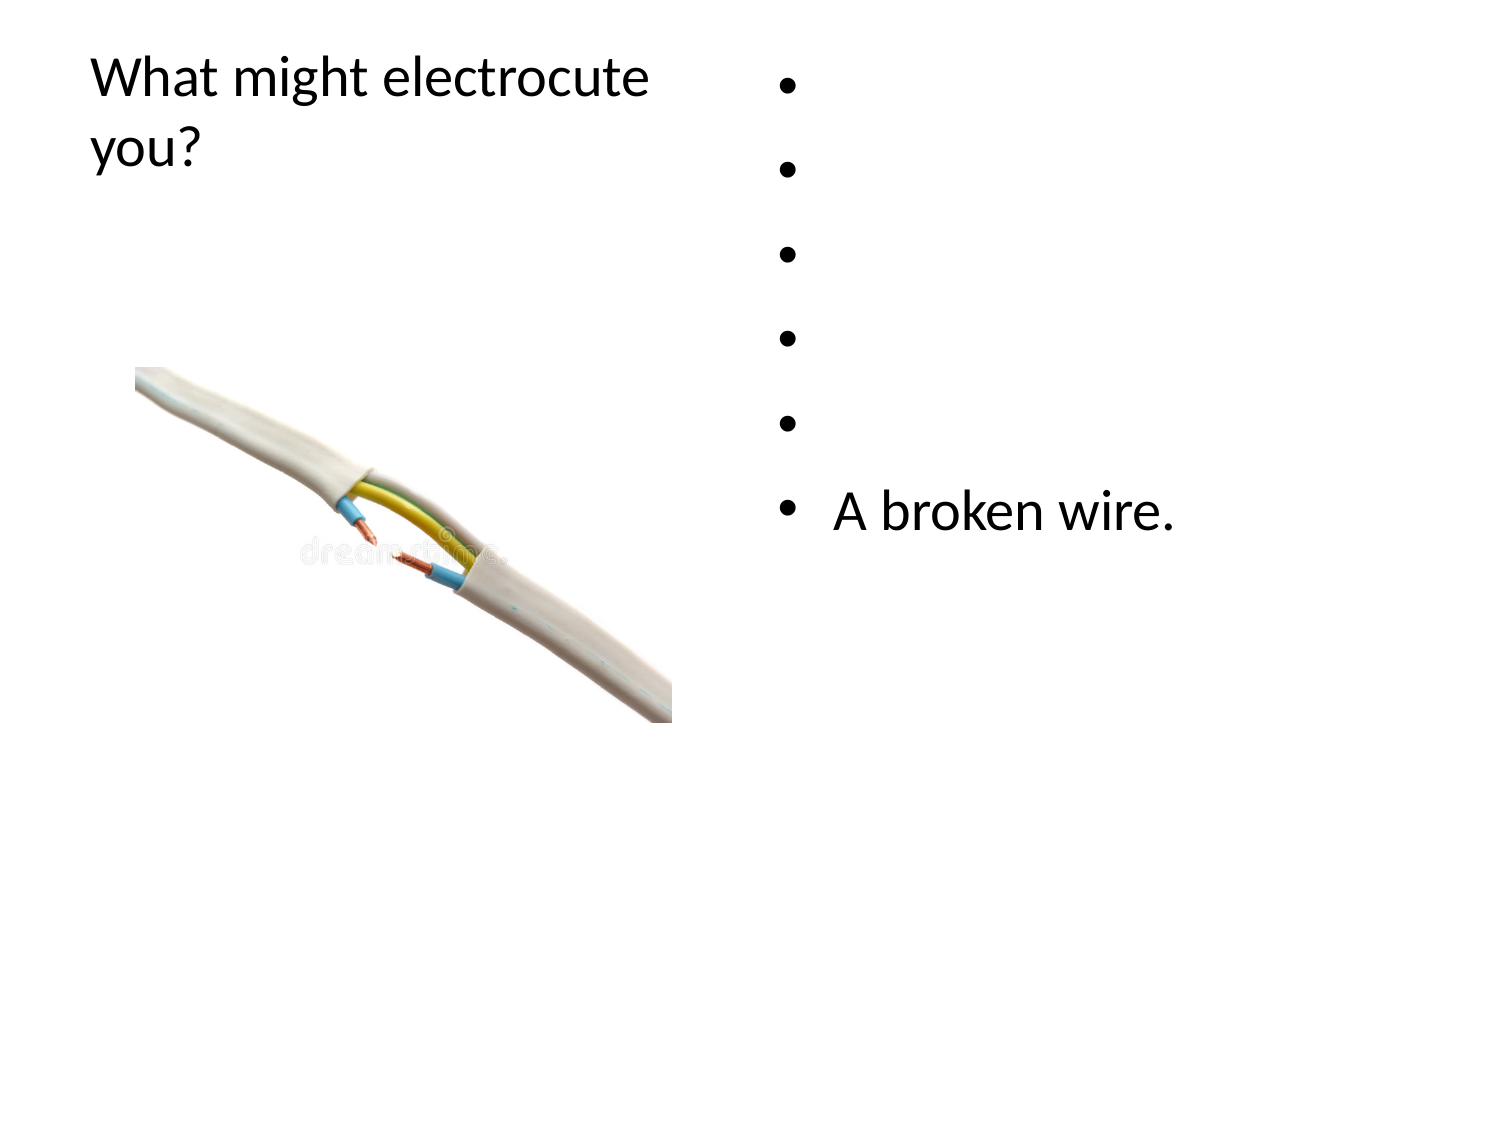

# What might electrocute you?
A broken wire.